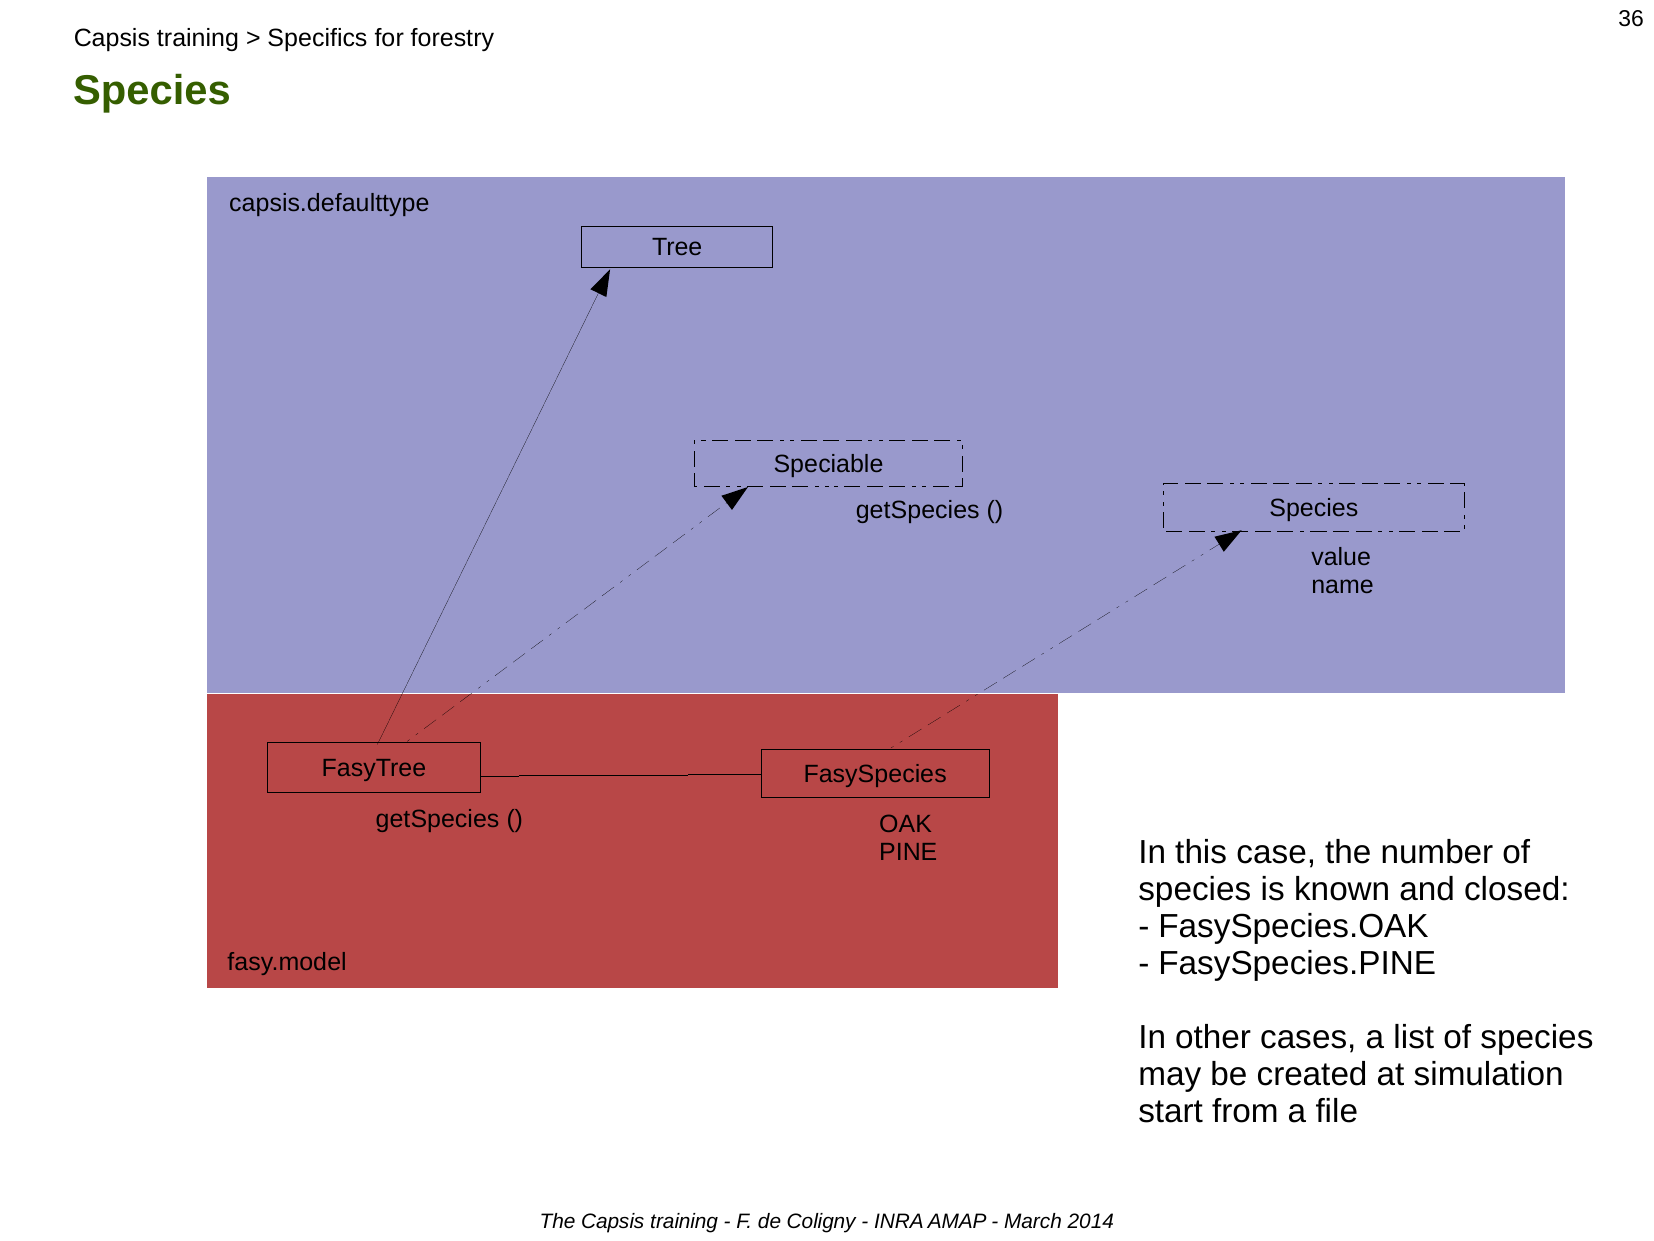

36
Capsis training > Specifics for forestry
Species
capsis.defaulttype
Tree
Speciable
Species
getSpecies ()
value
name
FasyTree
FasySpecies
getSpecies ()
OAK
PINE
In this case, the number of species is known and closed:
- FasySpecies.OAK
- FasySpecies.PINE
In other cases, a list of species may be created at simulation start from a file
fasy.model
The Capsis training - F. de Coligny - INRA AMAP - March 2014